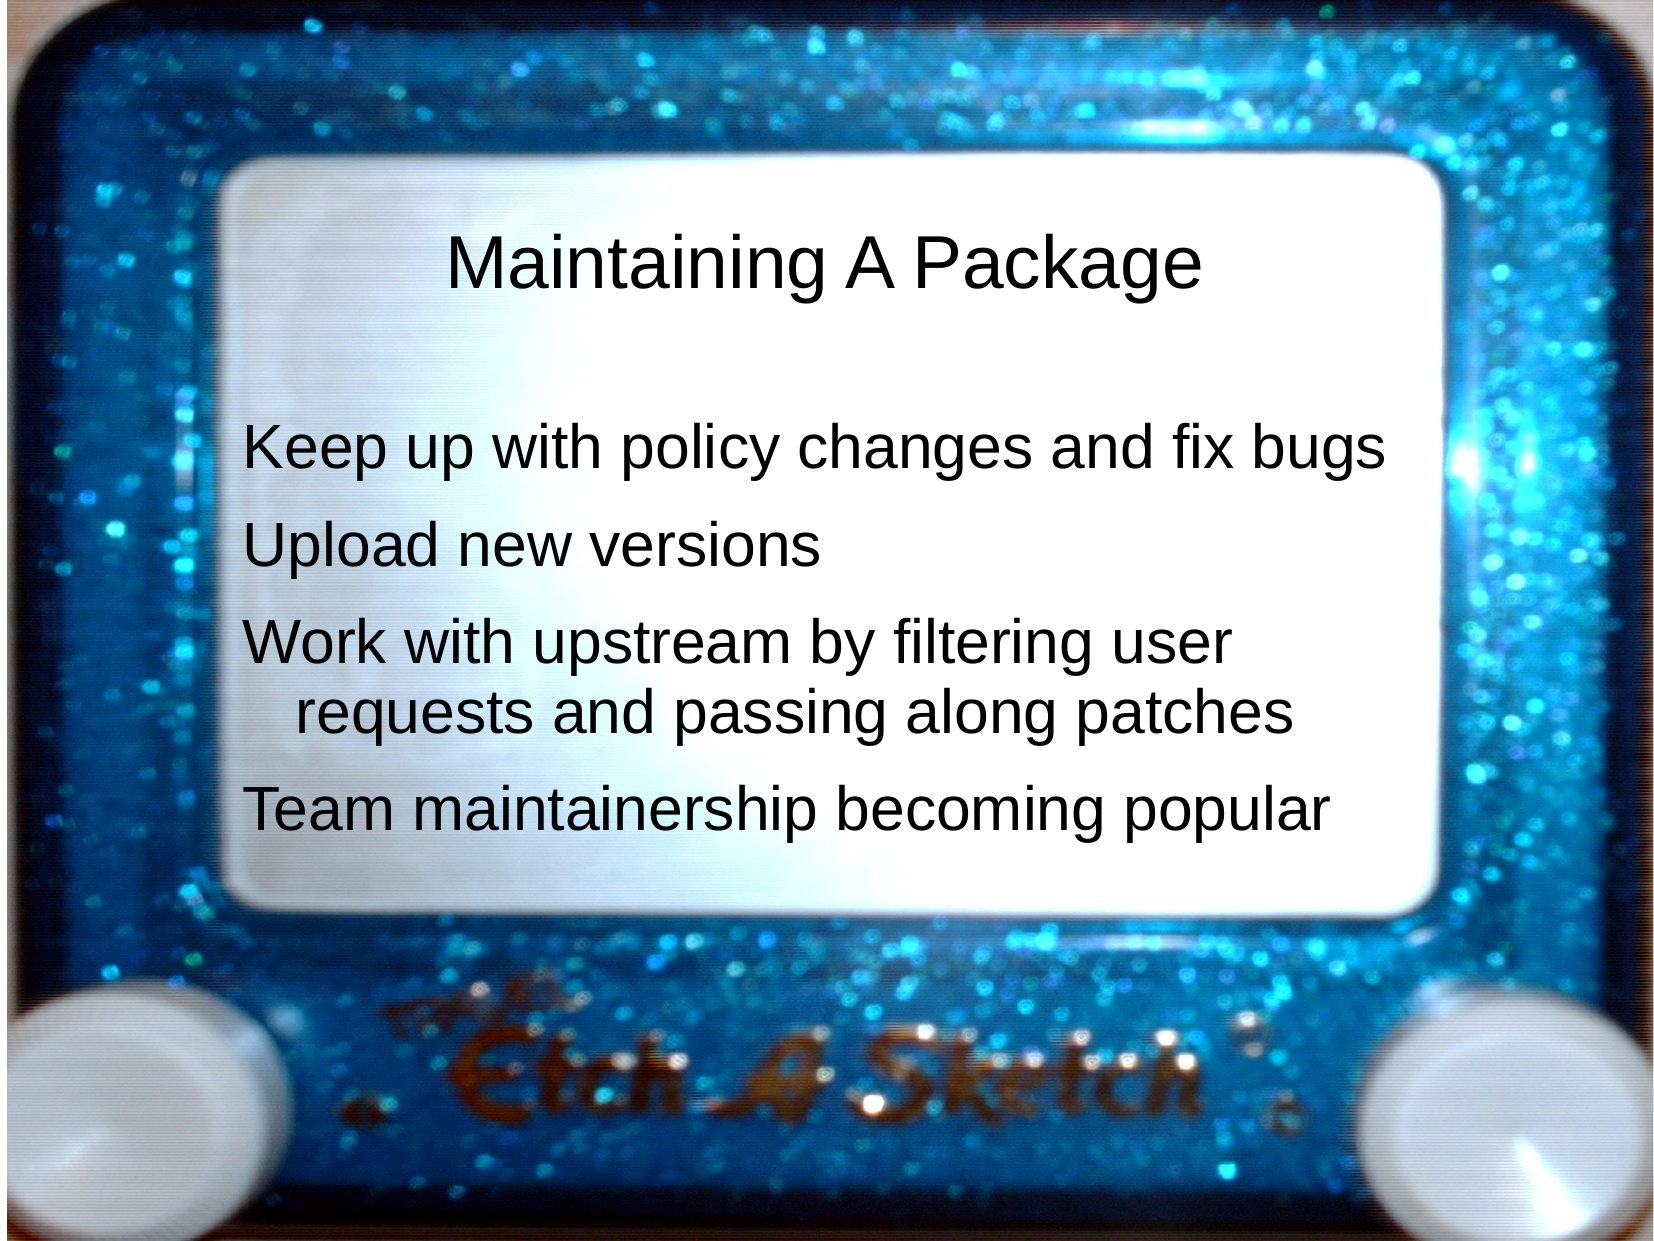

# Maintaining A Package
Keep up with policy changes and fix bugs
Upload new versions
Work with upstream by filtering user requests and passing along patches
Team maintainership becoming popular